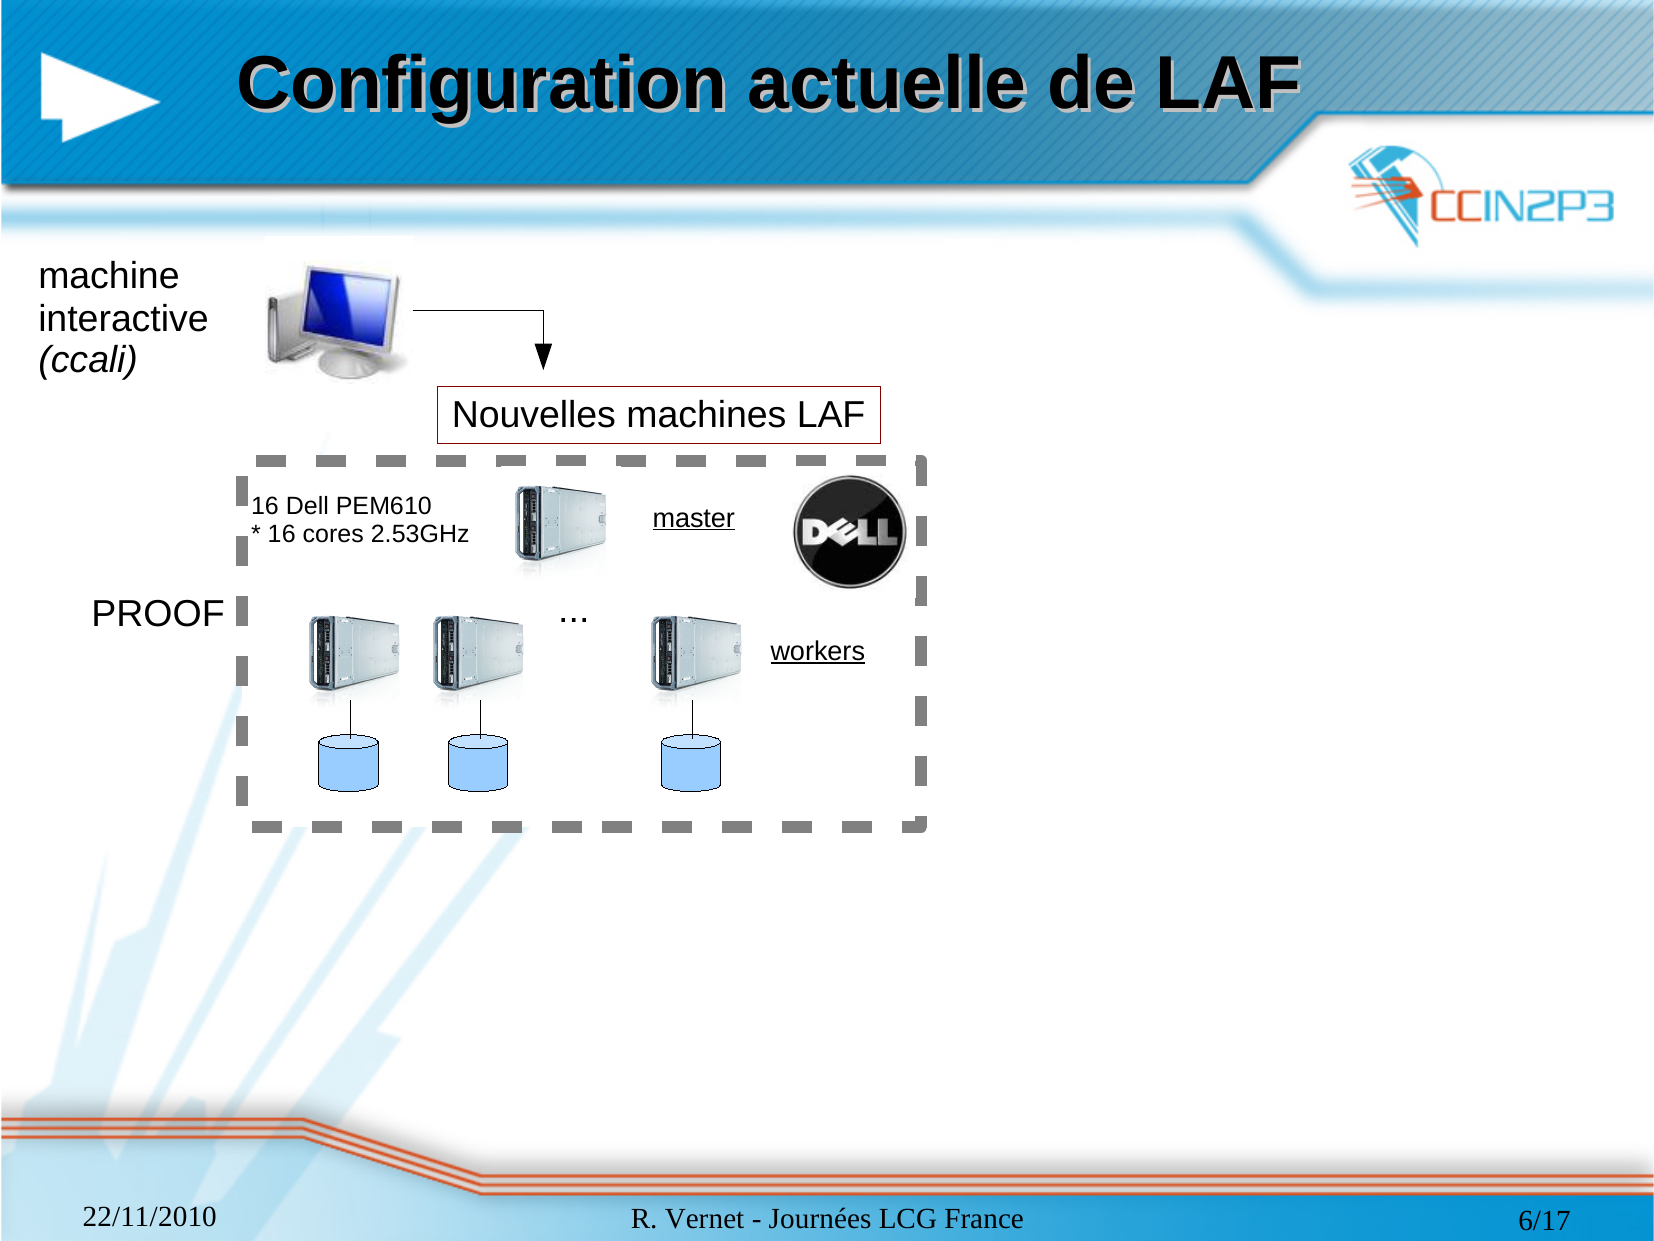

# Configuration actuelle de LAF
machine
interactive
(ccali)
PROOF
16 Dell PEM610
* 16 cores 2.53GHz
master
...
workers
Nouvelles machines LAF
PROOF
22/11/2010
R. Vernet - Journées LCG France
6